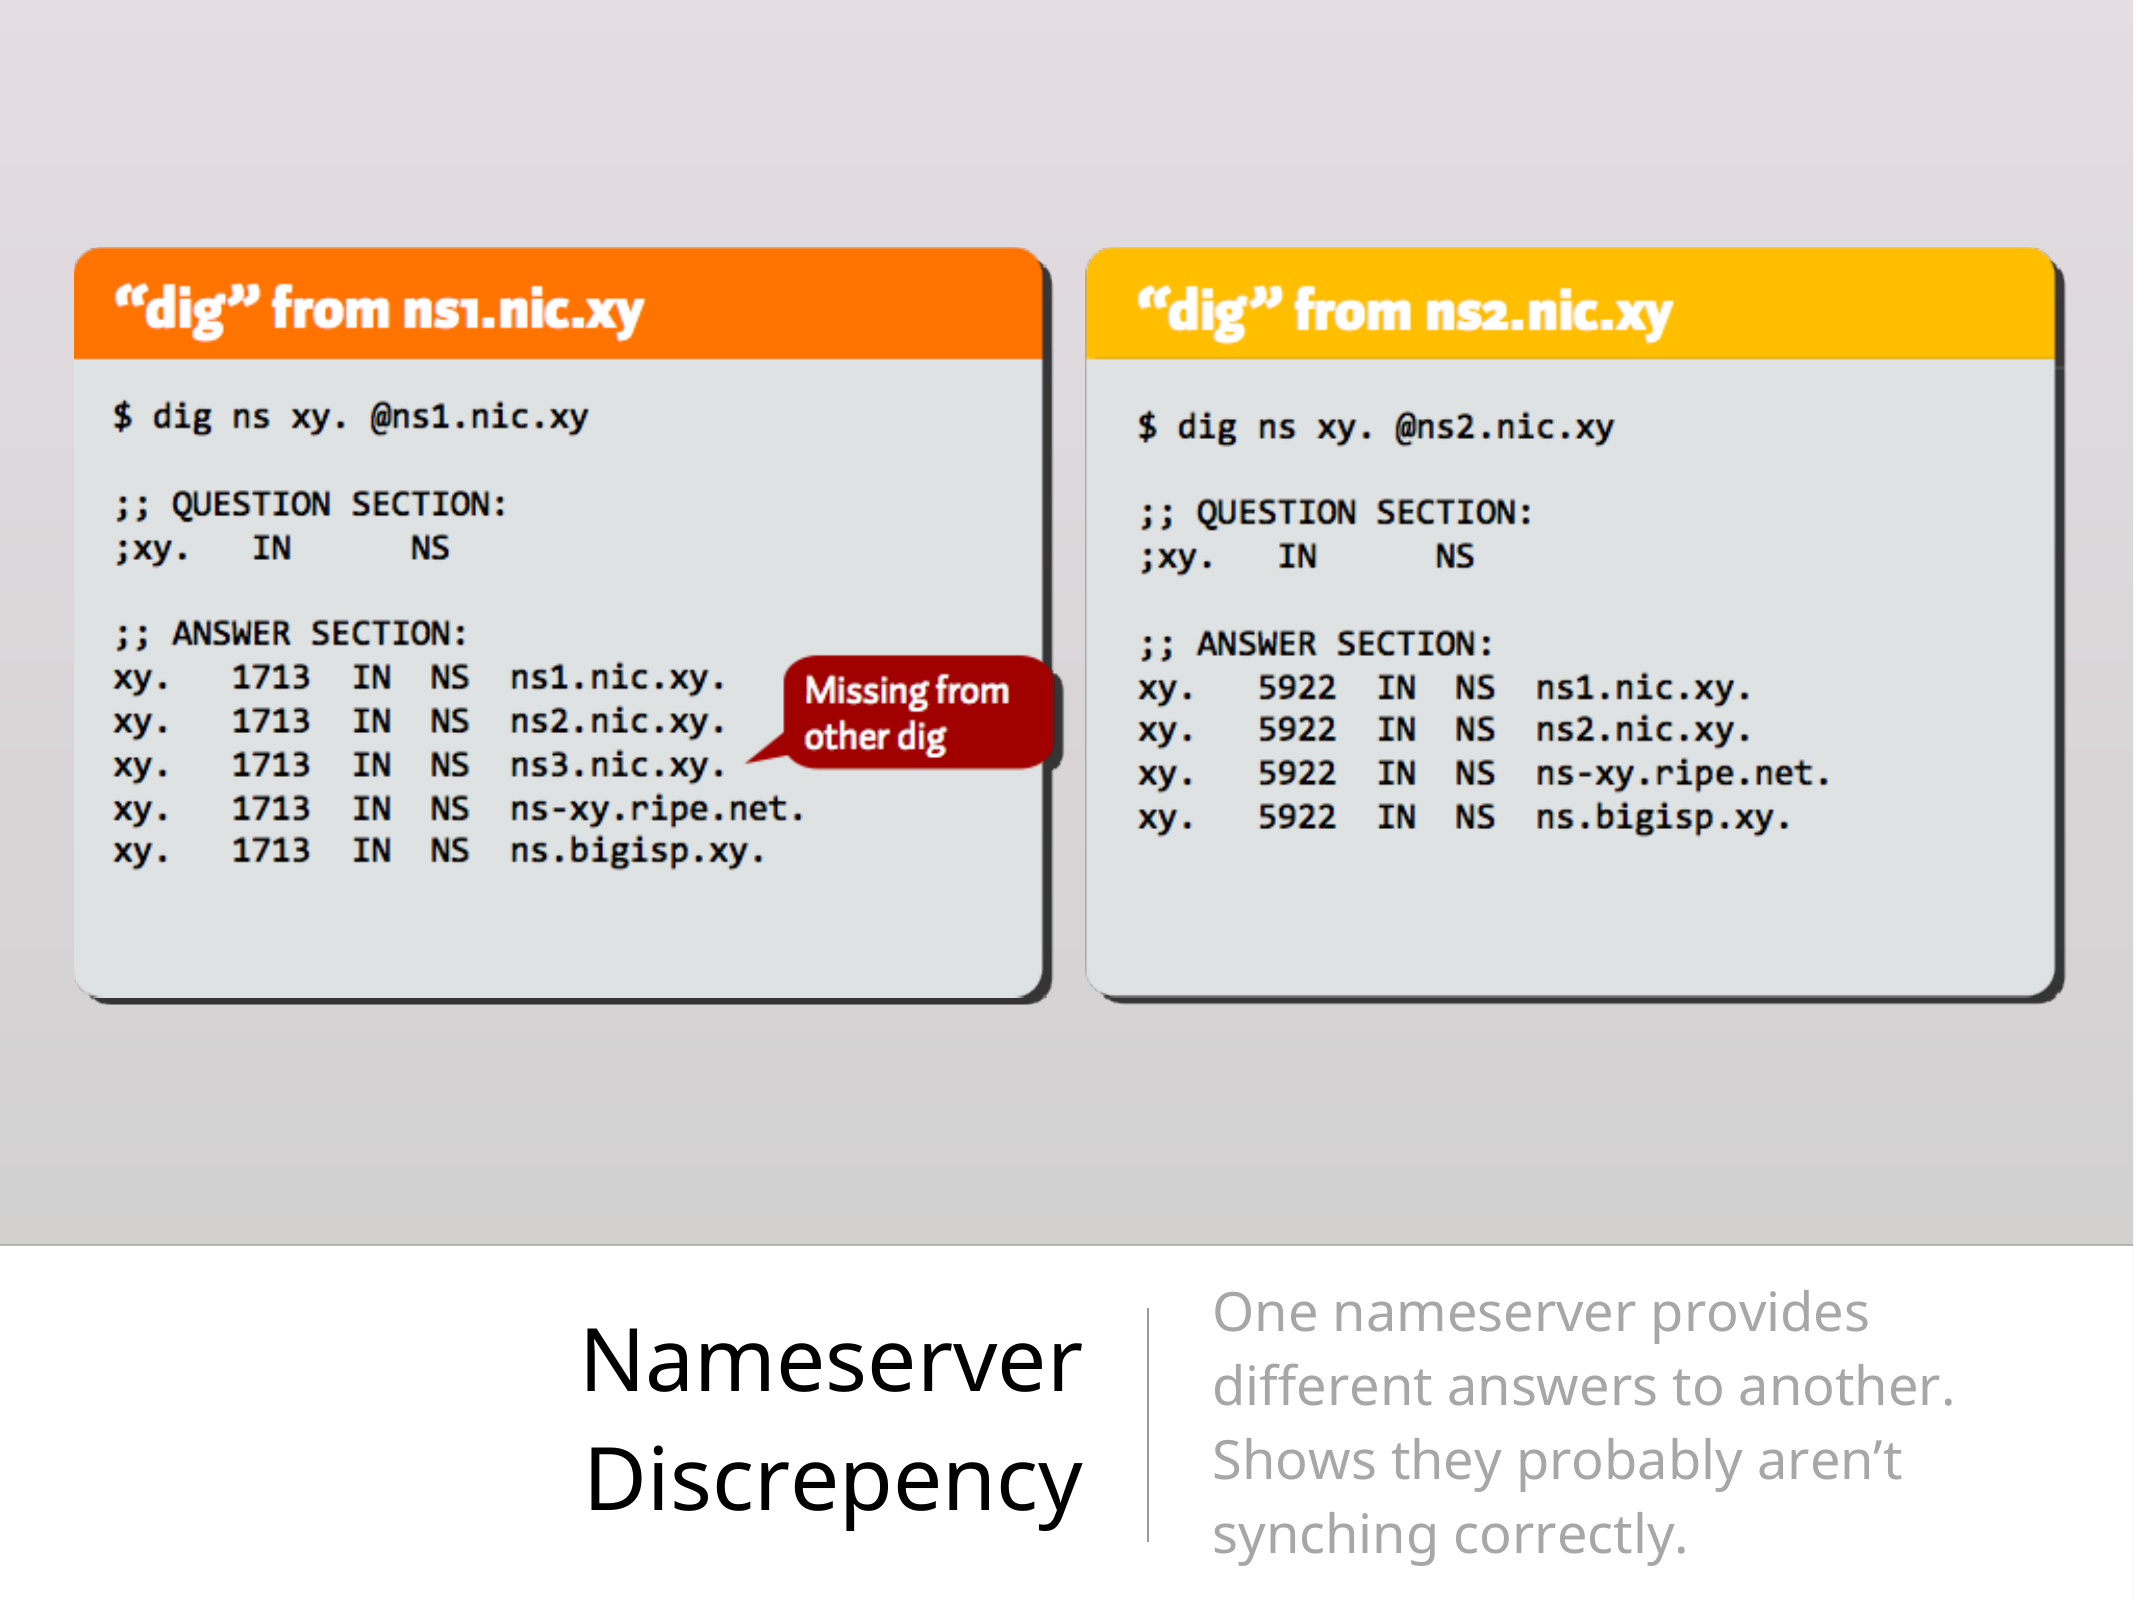

One nameserver provides different answers to another. Shows they probably aren’t synching correctly.
# Nameserver Discrepency